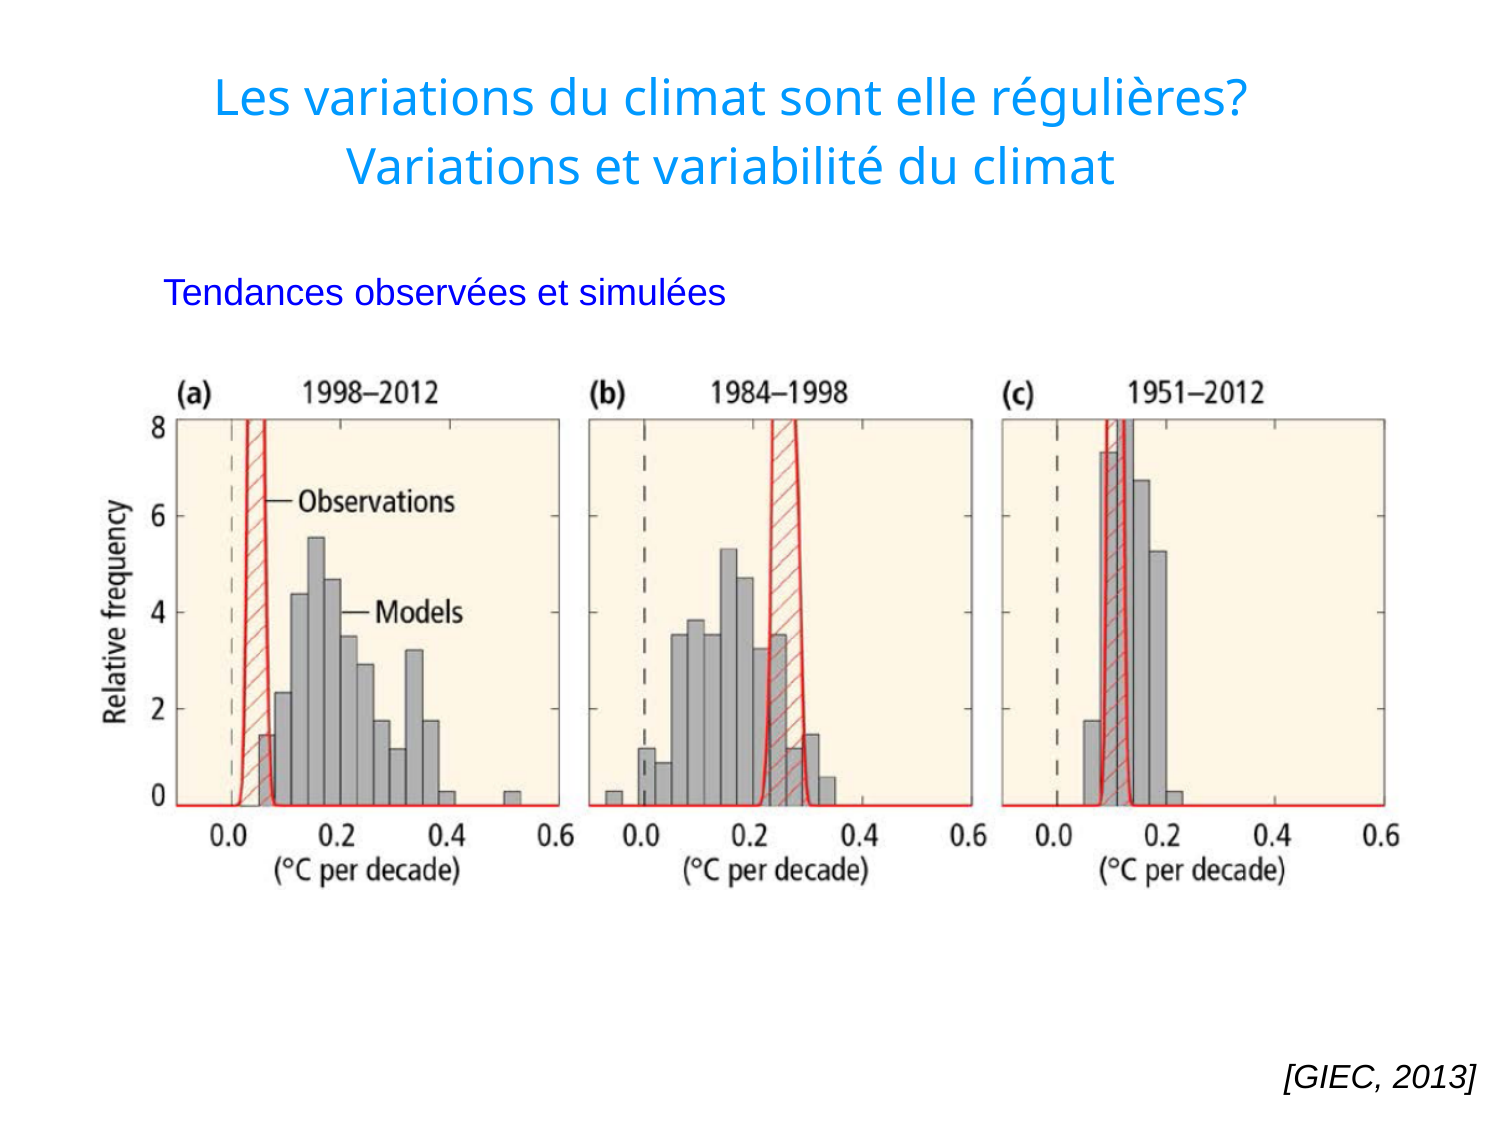

Les variations du climat sont elle régulières?
Variations et variabilité du climat
Tendances observées et simulées
[GIEC, 2013]